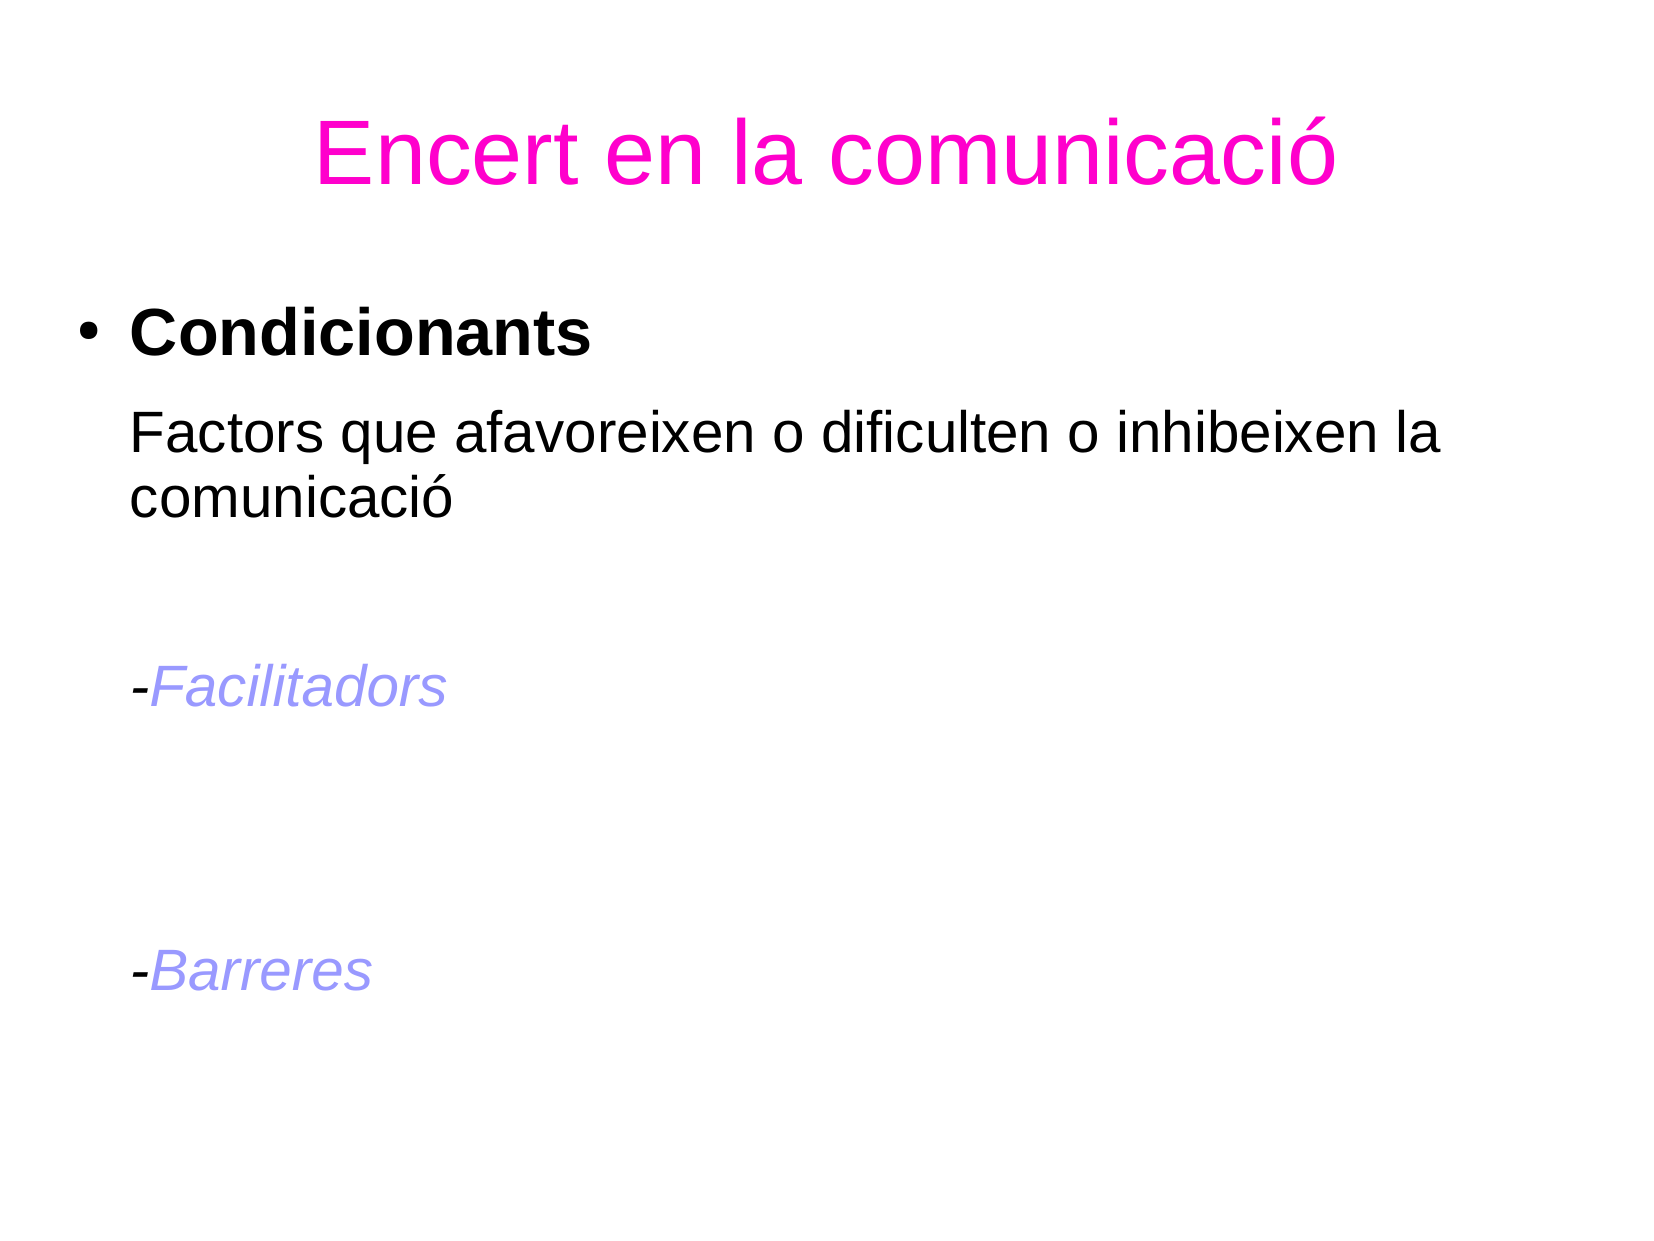

# Encert en la comunicació
Condicionants
Factors que afavoreixen o dificulten o inhibeixen la comunicació
-Facilitadors
-Barreres